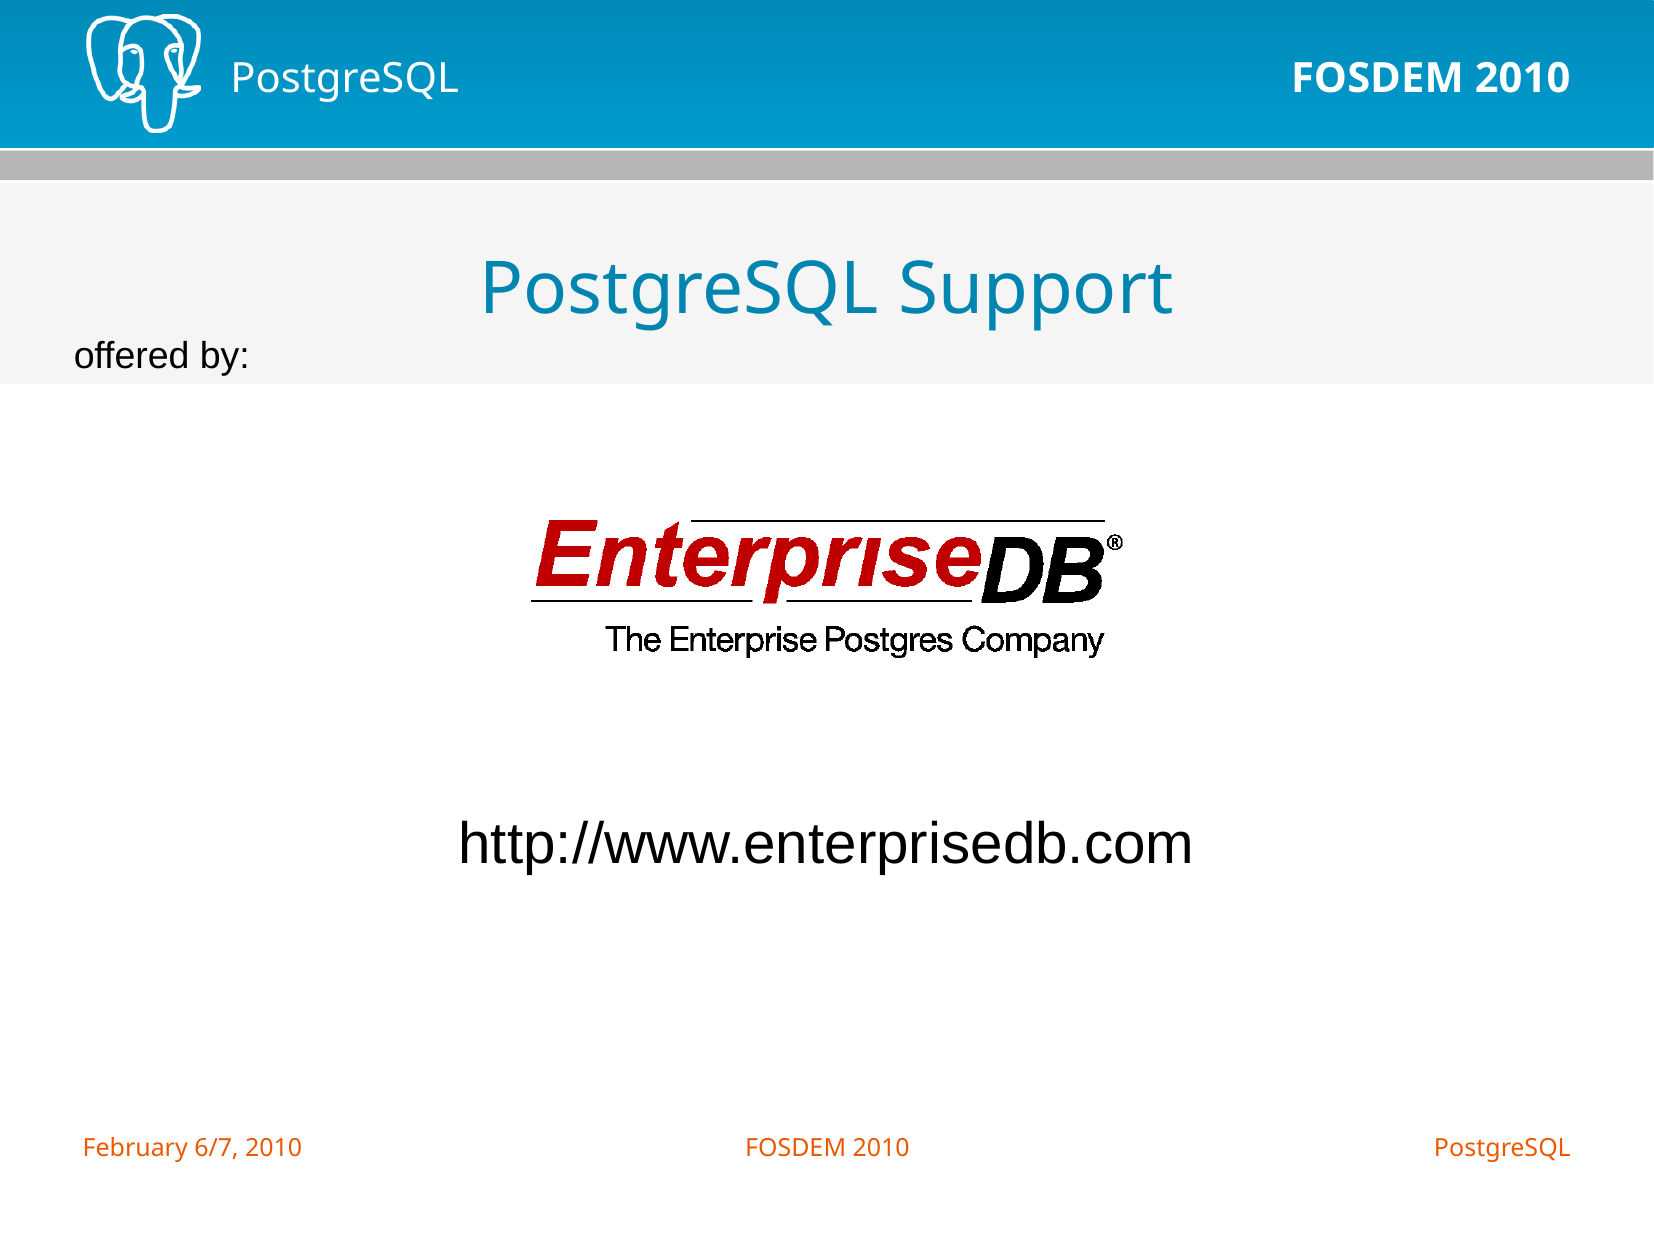

# PostgreSQL Support
offered by:
http://www.enterprisedb.com
12